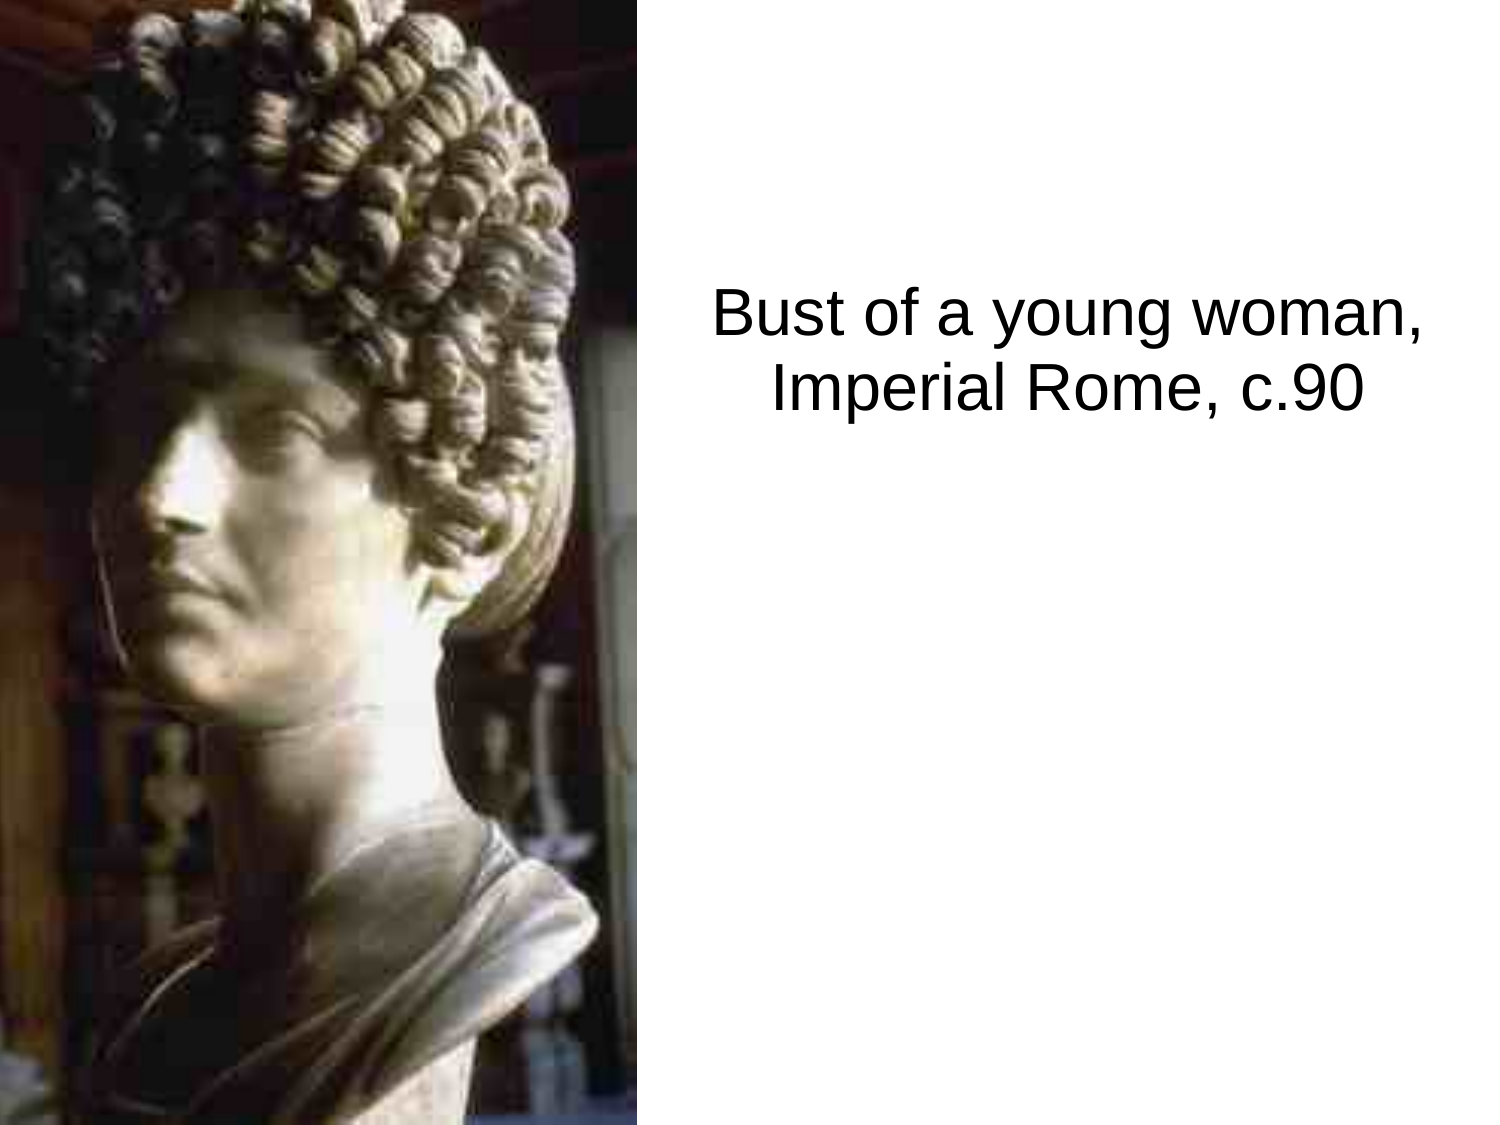

# Bust of a young woman, Imperial Rome, c.90